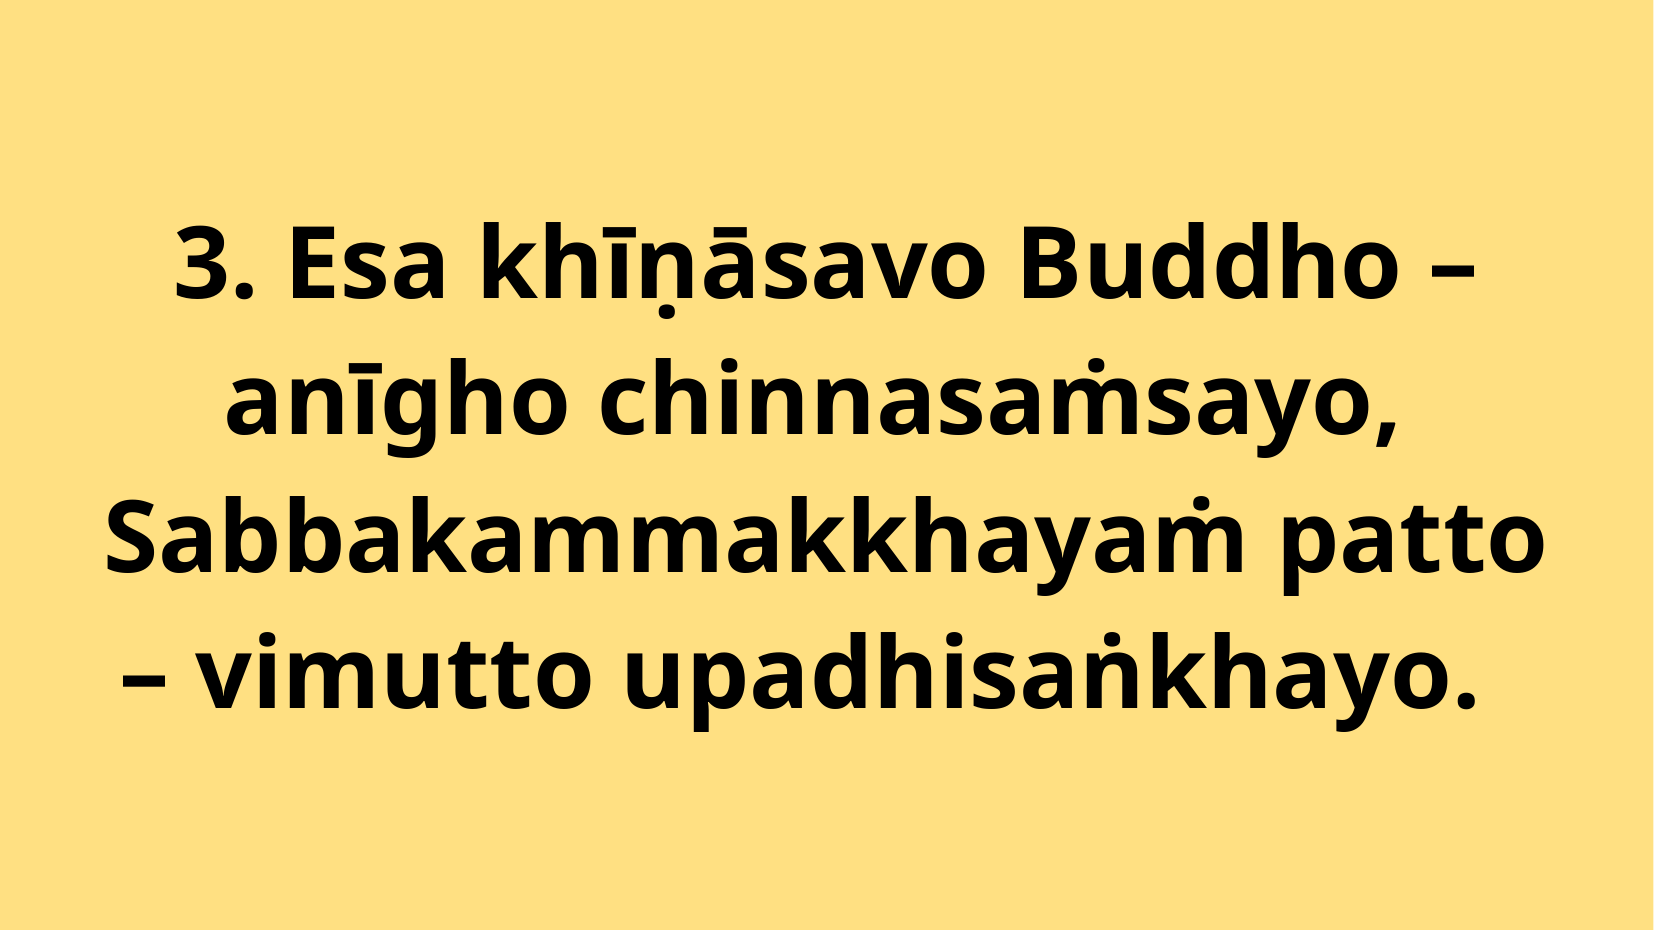

# 3. Esa khīṇāsavo Buddho – anīgho chinnasaṁsayo,
Sabbakammakkhayaṁ patto – vimutto upadhisaṅkhayo.